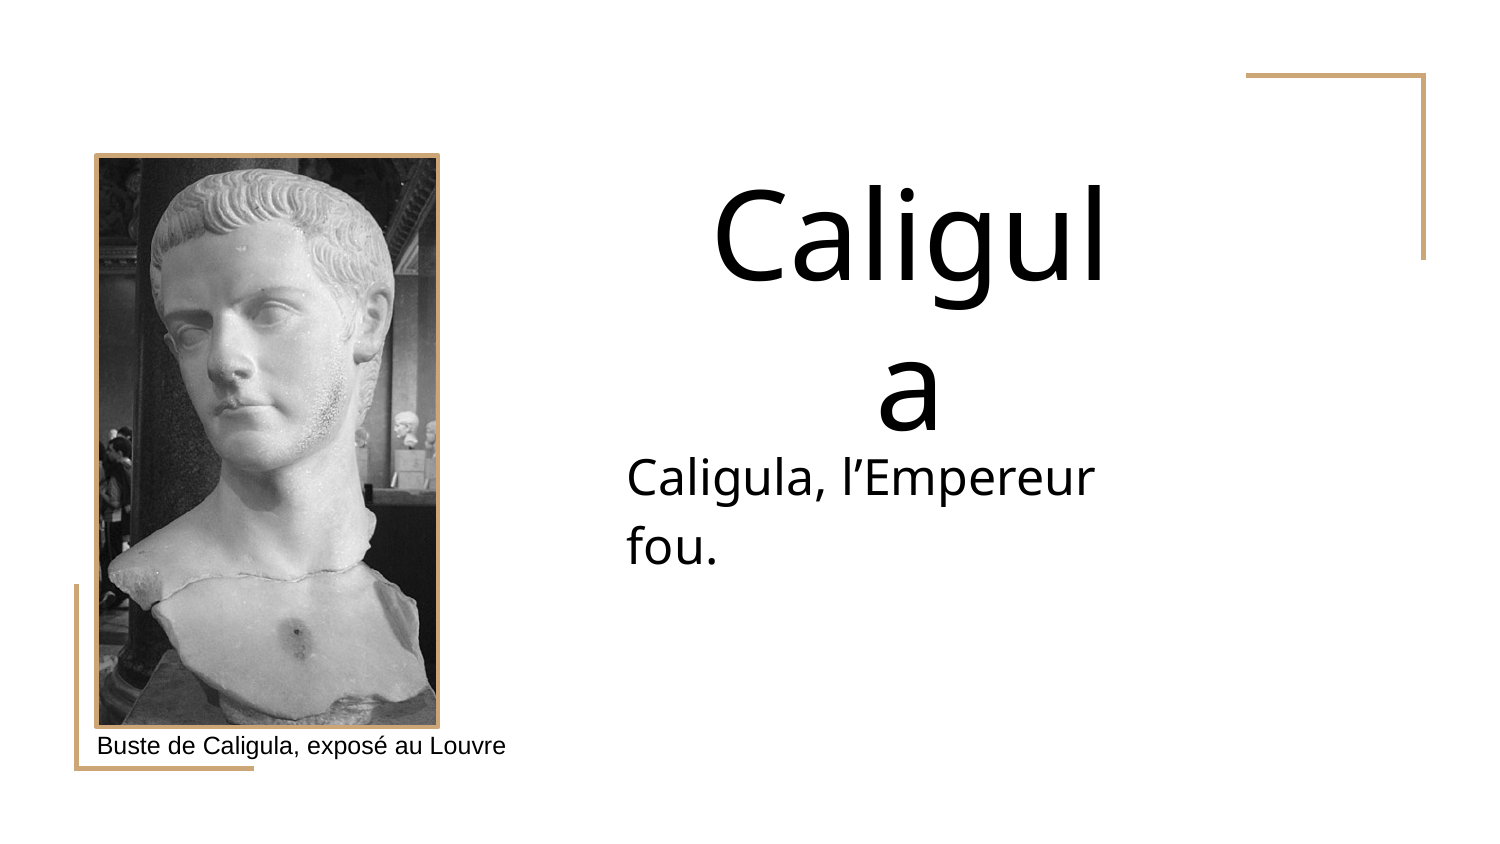

# Caligula
Caligula, l’Empereur fou.
Buste de Caligula, exposé au Louvre